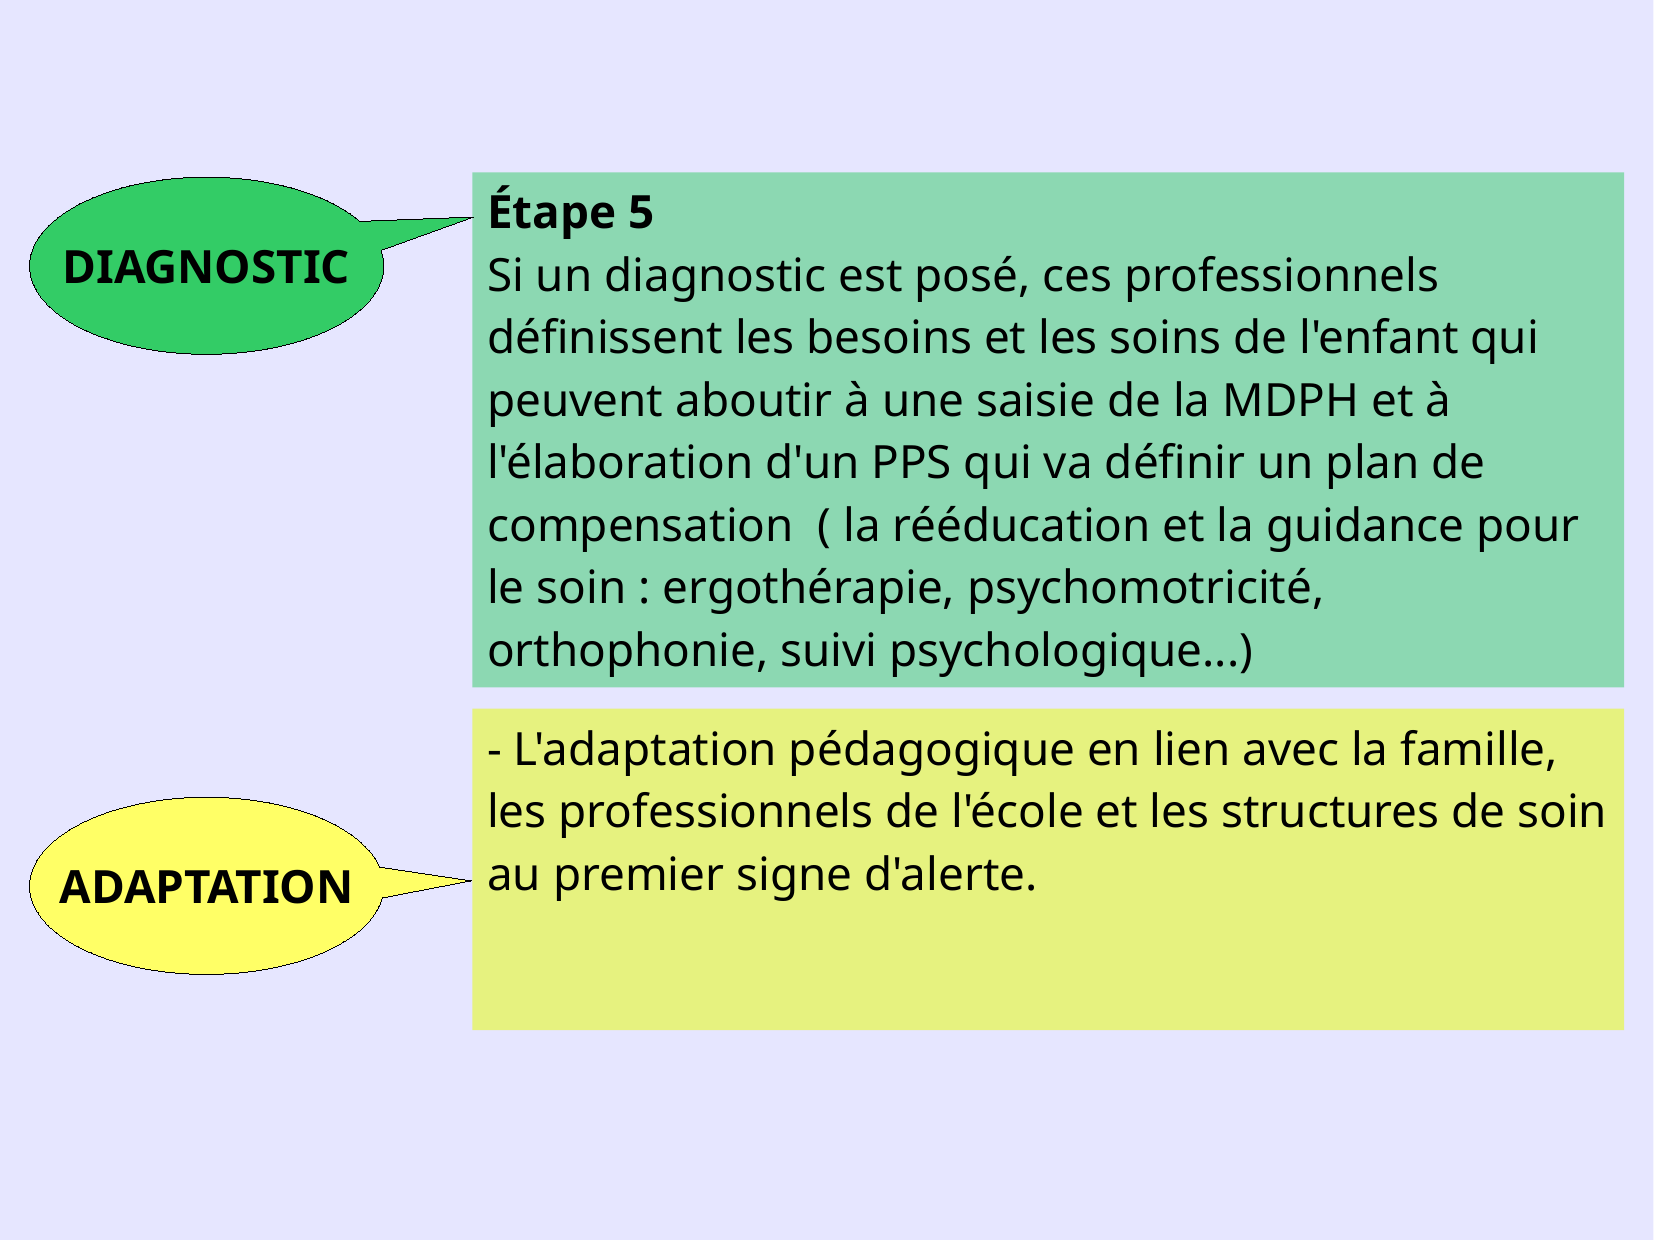

Étape 5
Si un diagnostic est posé, ces professionnels définissent les besoins et les soins de l'enfant qui peuvent aboutir à une saisie de la MDPH et à l'élaboration d'un PPS qui va définir un plan de compensation ( la rééducation et la guidance pour le soin : ergothérapie, psychomotricité, orthophonie, suivi psychologique...)
DIAGNOSTIC
- L'adaptation pédagogique en lien avec la famille, les professionnels de l'école et les structures de soin au premier signe d'alerte.
ADAPTATION